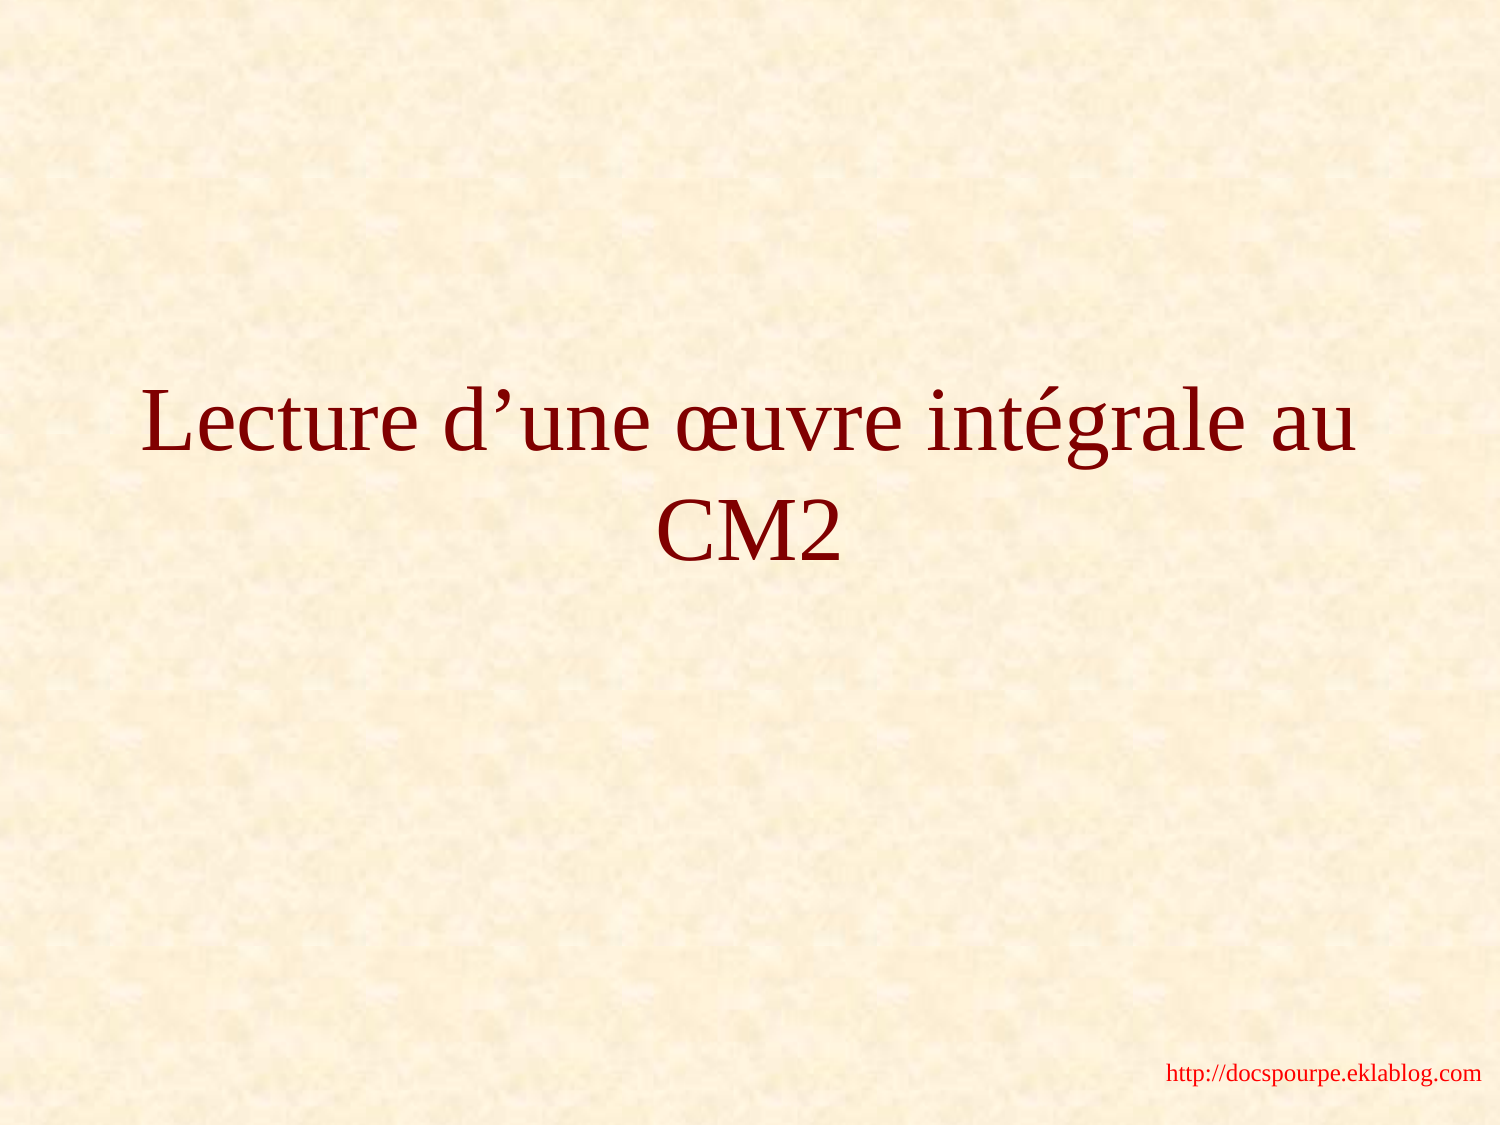

# Lecture d’une œuvre intégrale au CM2
http://docspourpe.eklablog.com